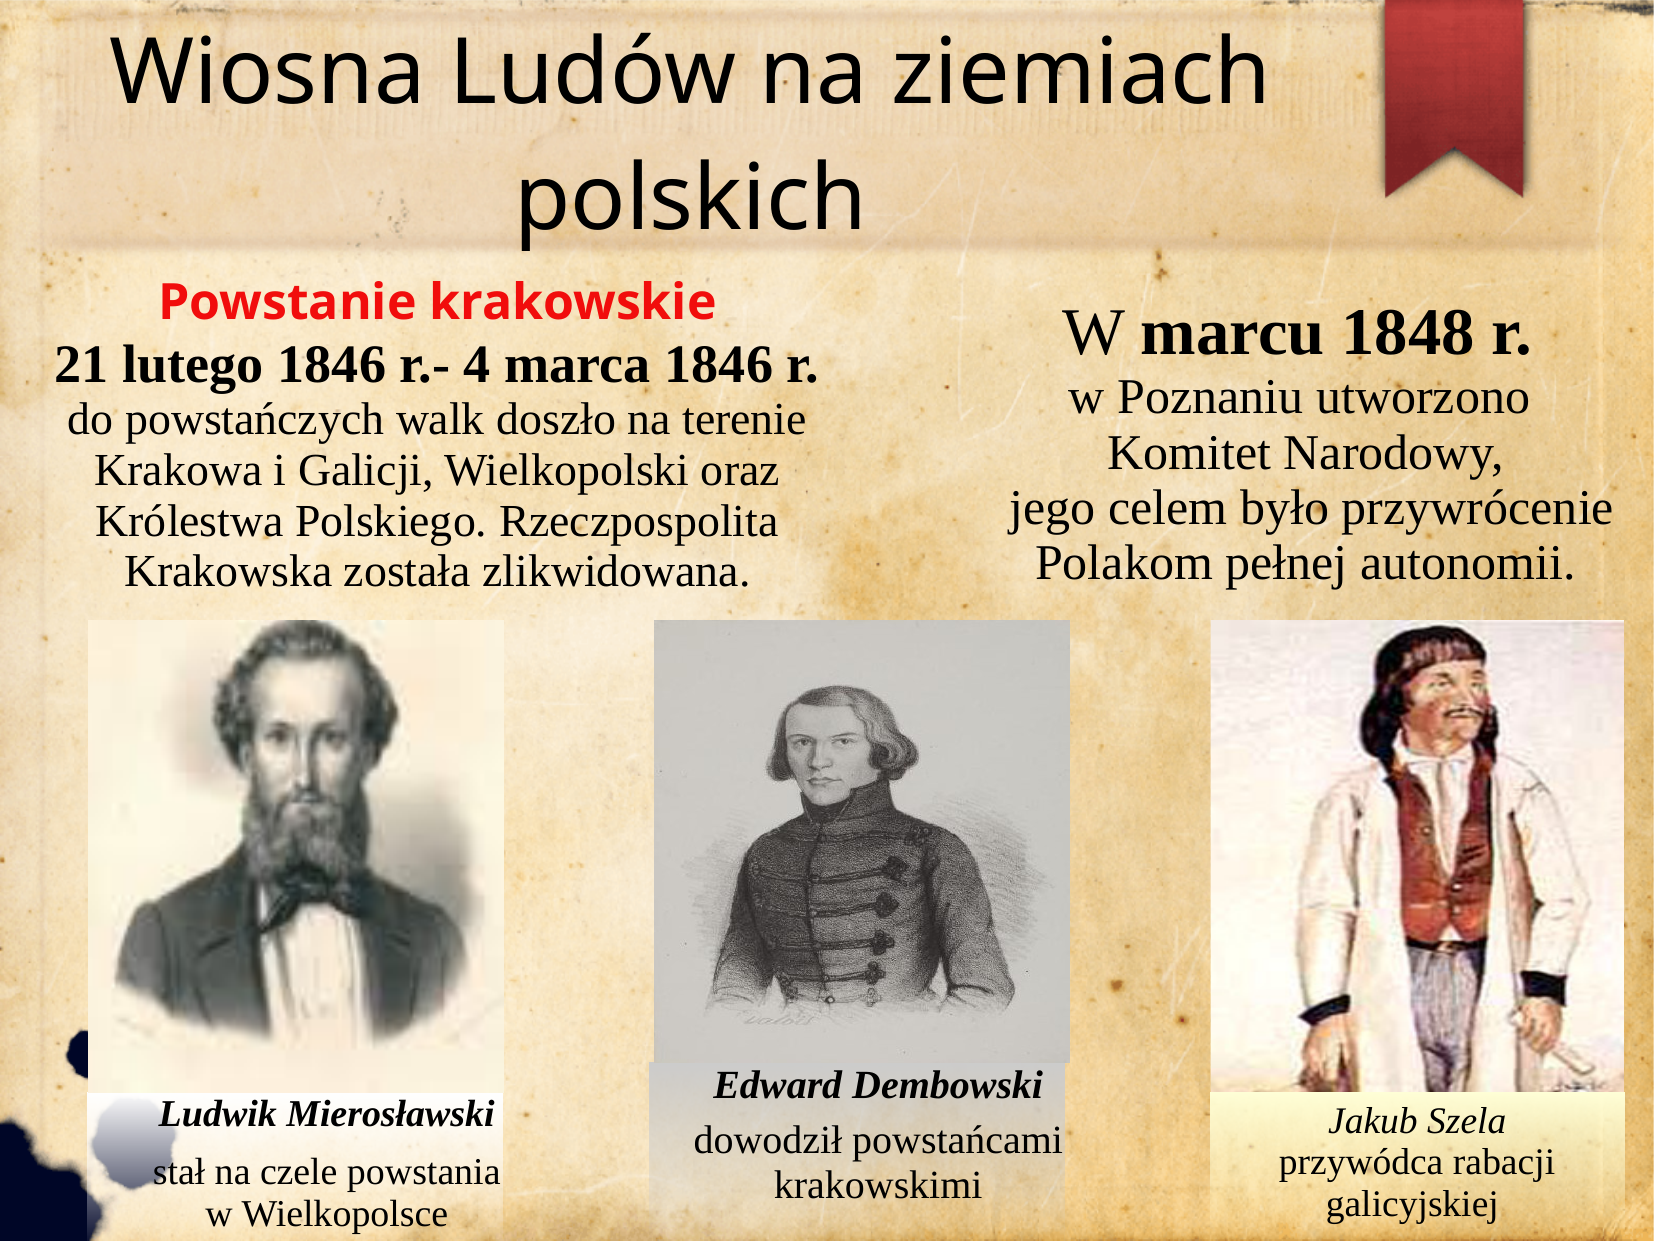

# Wiosna Ludów na ziemiach polskich
Powstanie krakowskie
21 lutego 1846 r.- 4 marca 1846 r.
do powstańczych walk doszło na terenie Krakowa i Galicji, Wielkopolski oraz Królestwa Polskiego. Rzeczpospolita Krakowska została zlikwidowana.
W marcu 1848 r.
w Poznaniu utworzono
Komitet Narodowy,
 jego celem było przywrócenie Polakom pełnej autonomii.
Edward Dembowski
dowodził powstańcami krakowskimi
Jakub Szela
przywódca rabacji galicyjskiej
Ludwik Mierosławski
stał na czele powstania w Wielkopolsce